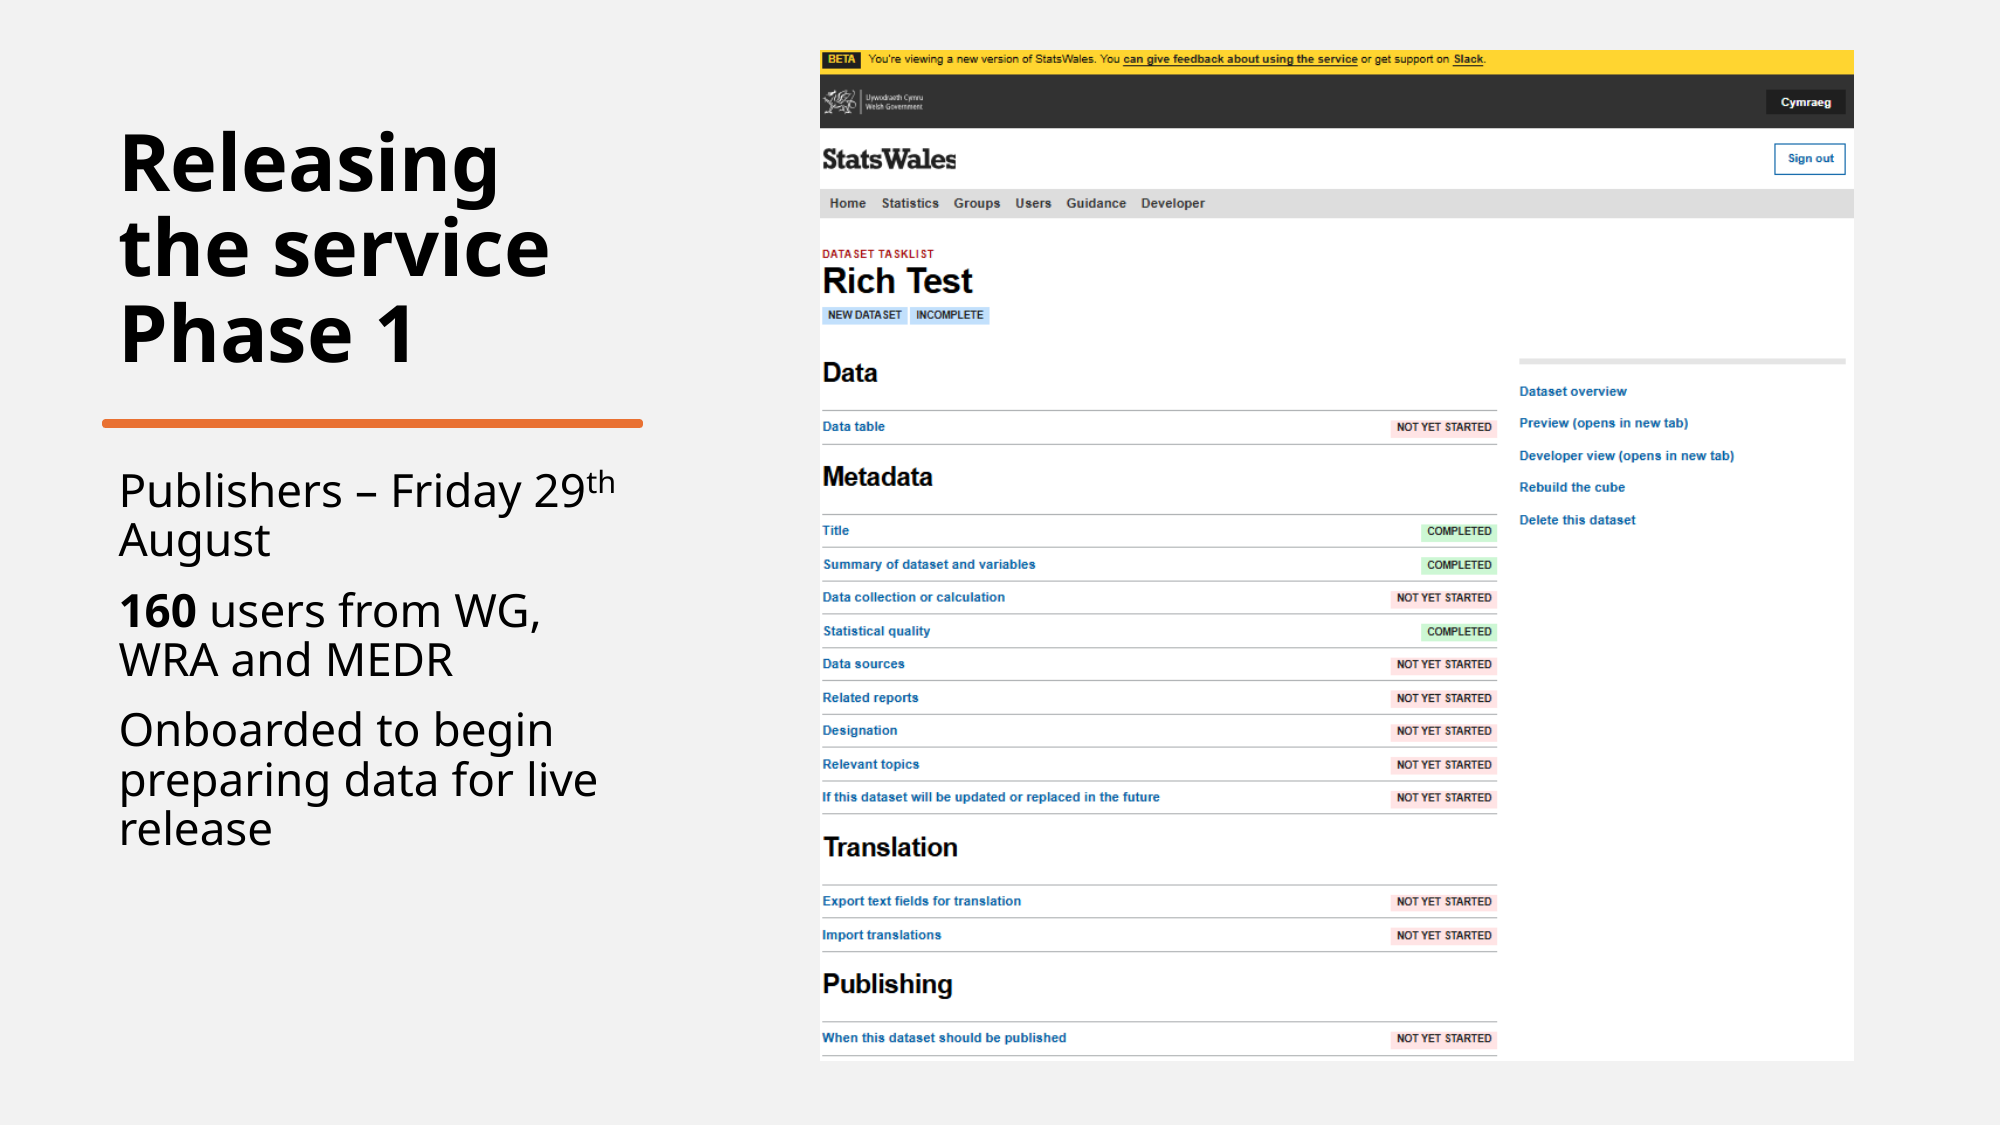

# Releasing the service Phase 1
Publishers – Friday 29th August
160 users from WG, WRA and MEDR
Onboarded to begin preparing data for live release